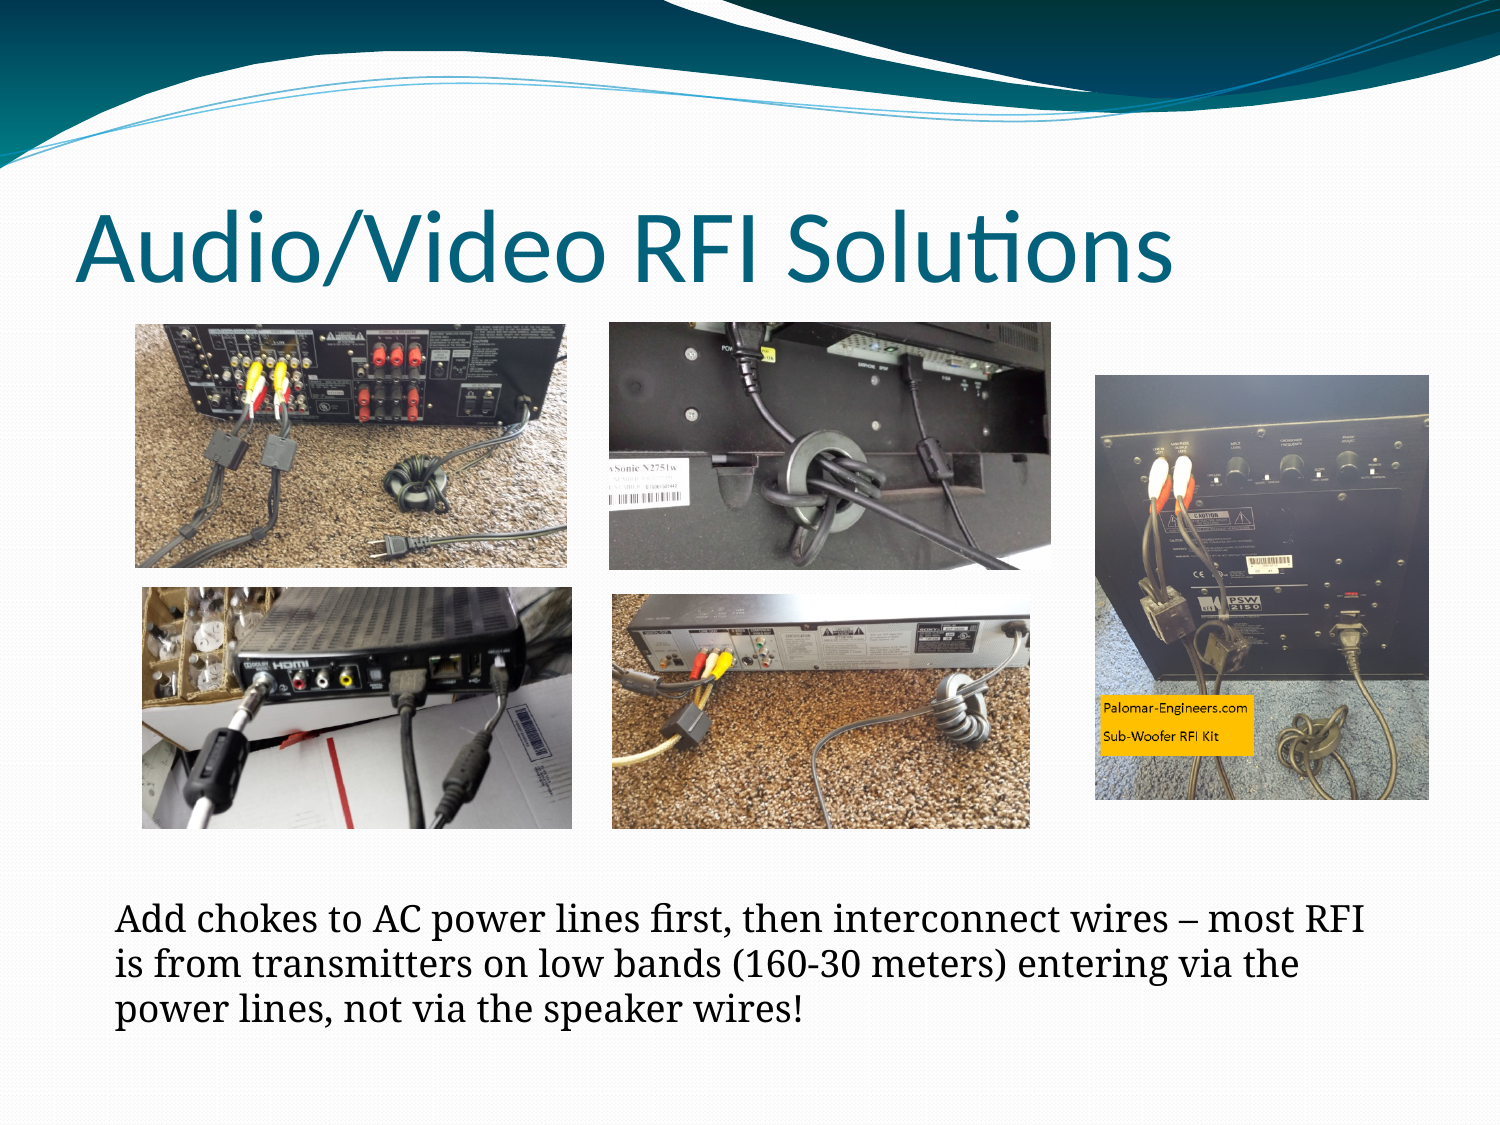

# Audio/Video RFI Solutions
Add chokes to AC power lines first, then interconnect wires – most RFI is from transmitters on low bands (160-30 meters) entering via the power lines, not via the speaker wires!